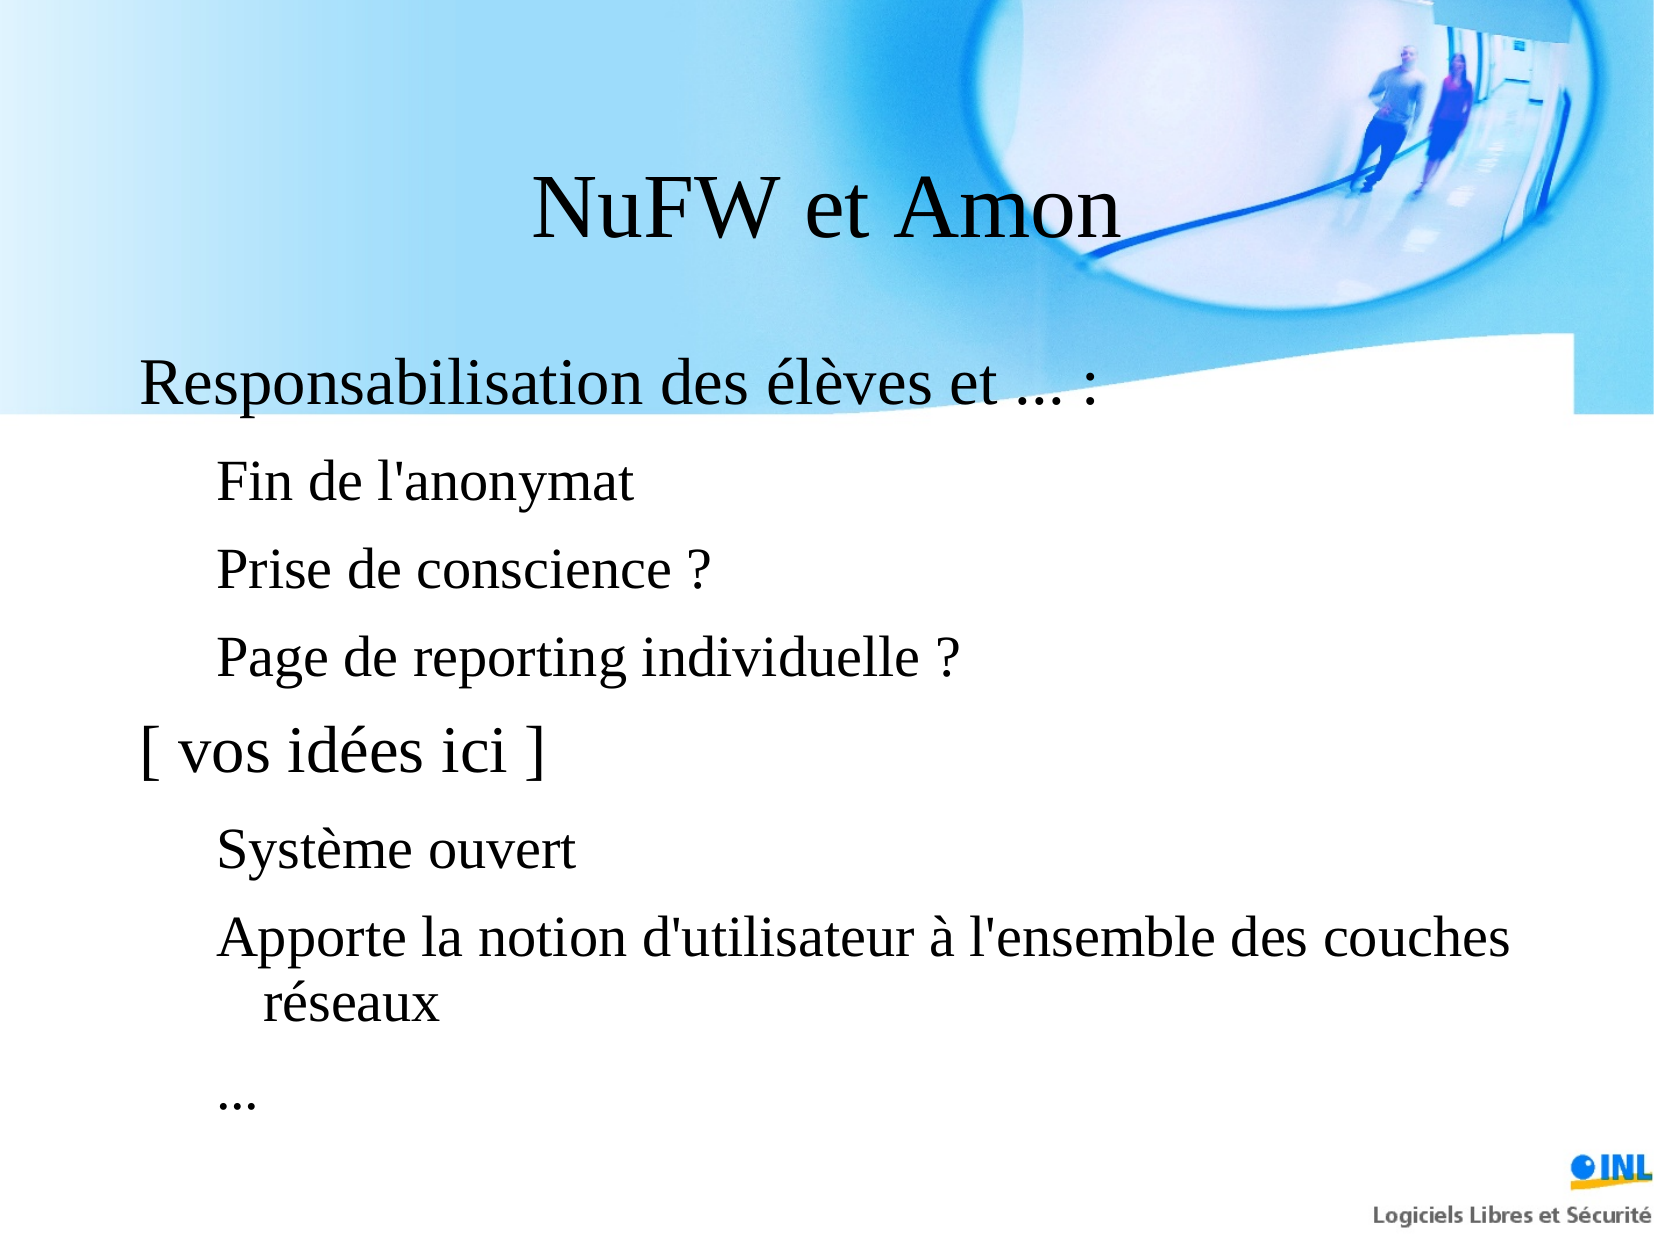

# NuFW et Amon
Responsabilisation des élèves et ... :
Fin de l'anonymat
Prise de conscience ?
Page de reporting individuelle ?
[ vos idées ici ]
Système ouvert
Apporte la notion d'utilisateur à l'ensemble des couches réseaux
...